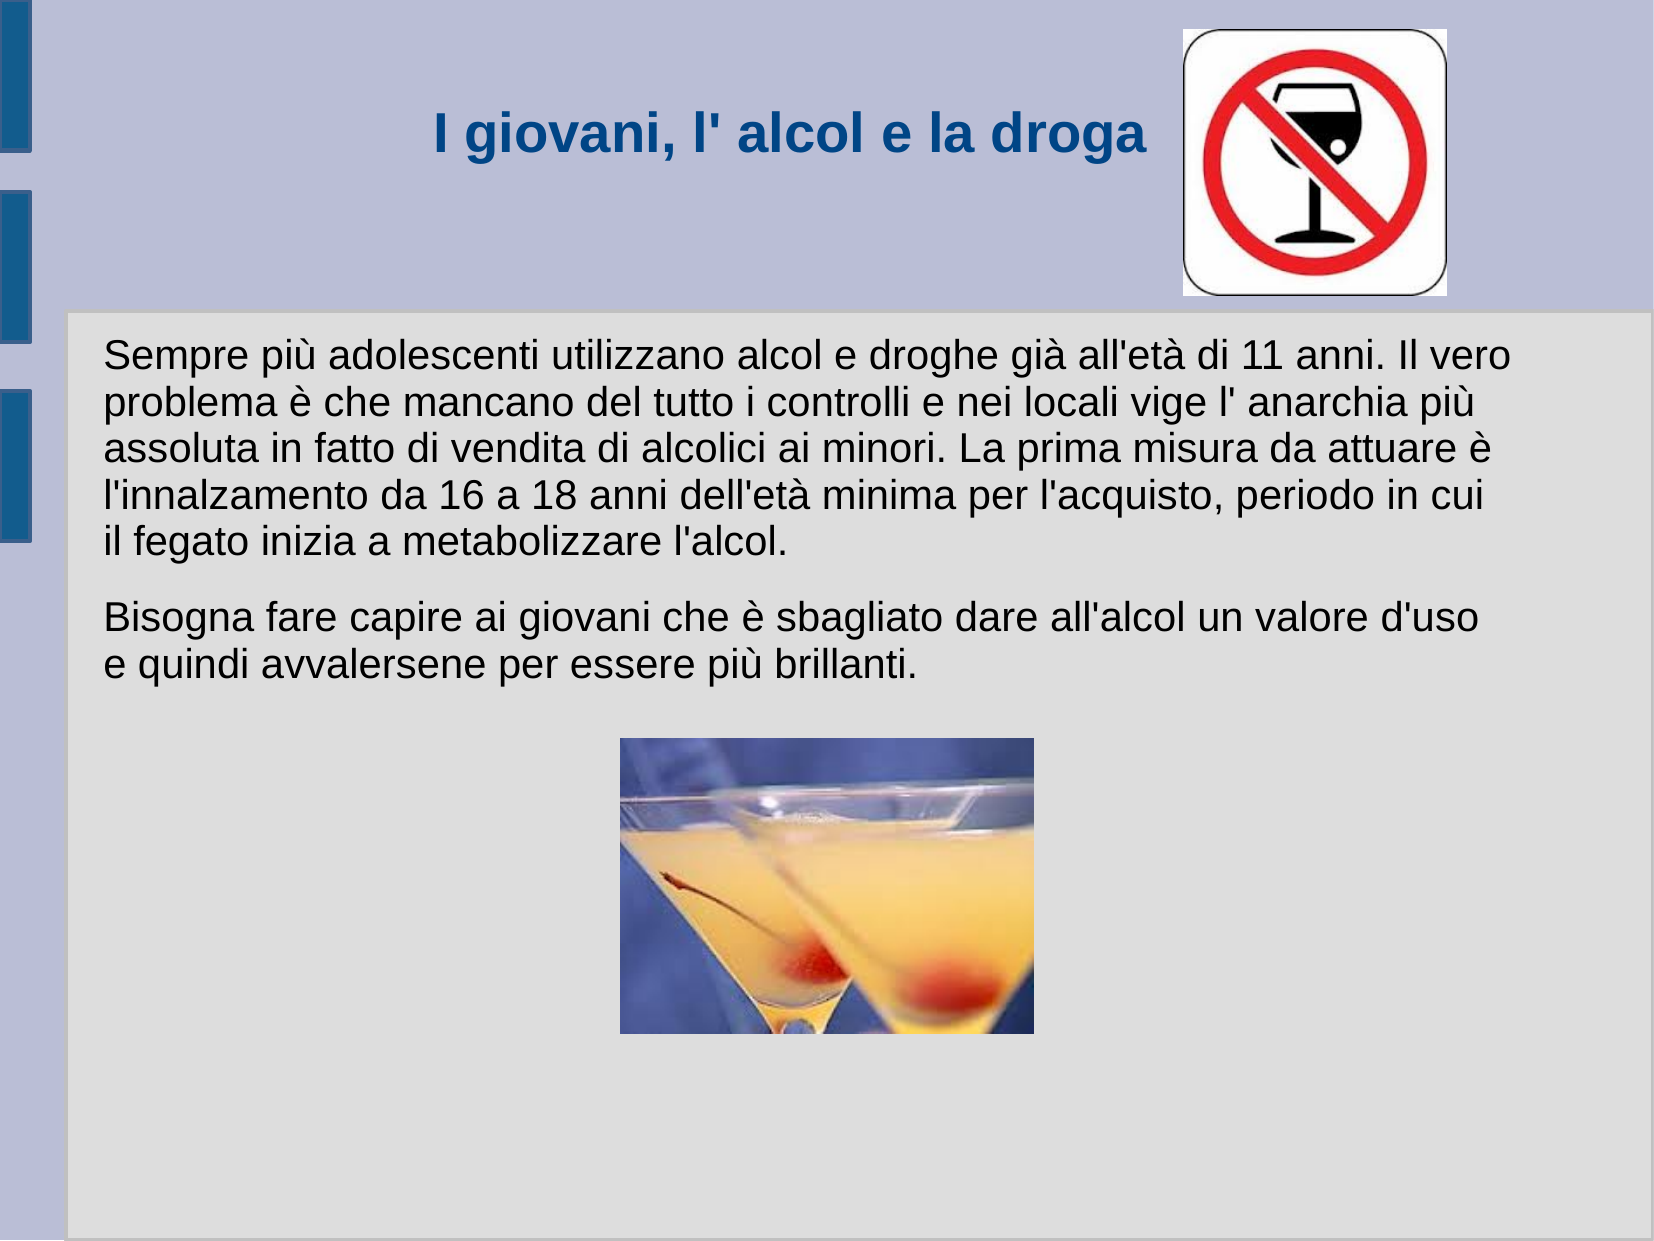

# I giovani, l' alcol e la droga
Sempre più adolescenti utilizzano alcol e droghe già all'età di 11 anni. Il vero problema è che mancano del tutto i controlli e nei locali vige l' anarchia più assoluta in fatto di vendita di alcolici ai minori. La prima misura da attuare è l'innalzamento da 16 a 18 anni dell'età minima per l'acquisto, periodo in cui il fegato inizia a metabolizzare l'alcol.
Bisogna fare capire ai giovani che è sbagliato dare all'alcol un valore d'uso e quindi avvalersene per essere più brillanti.